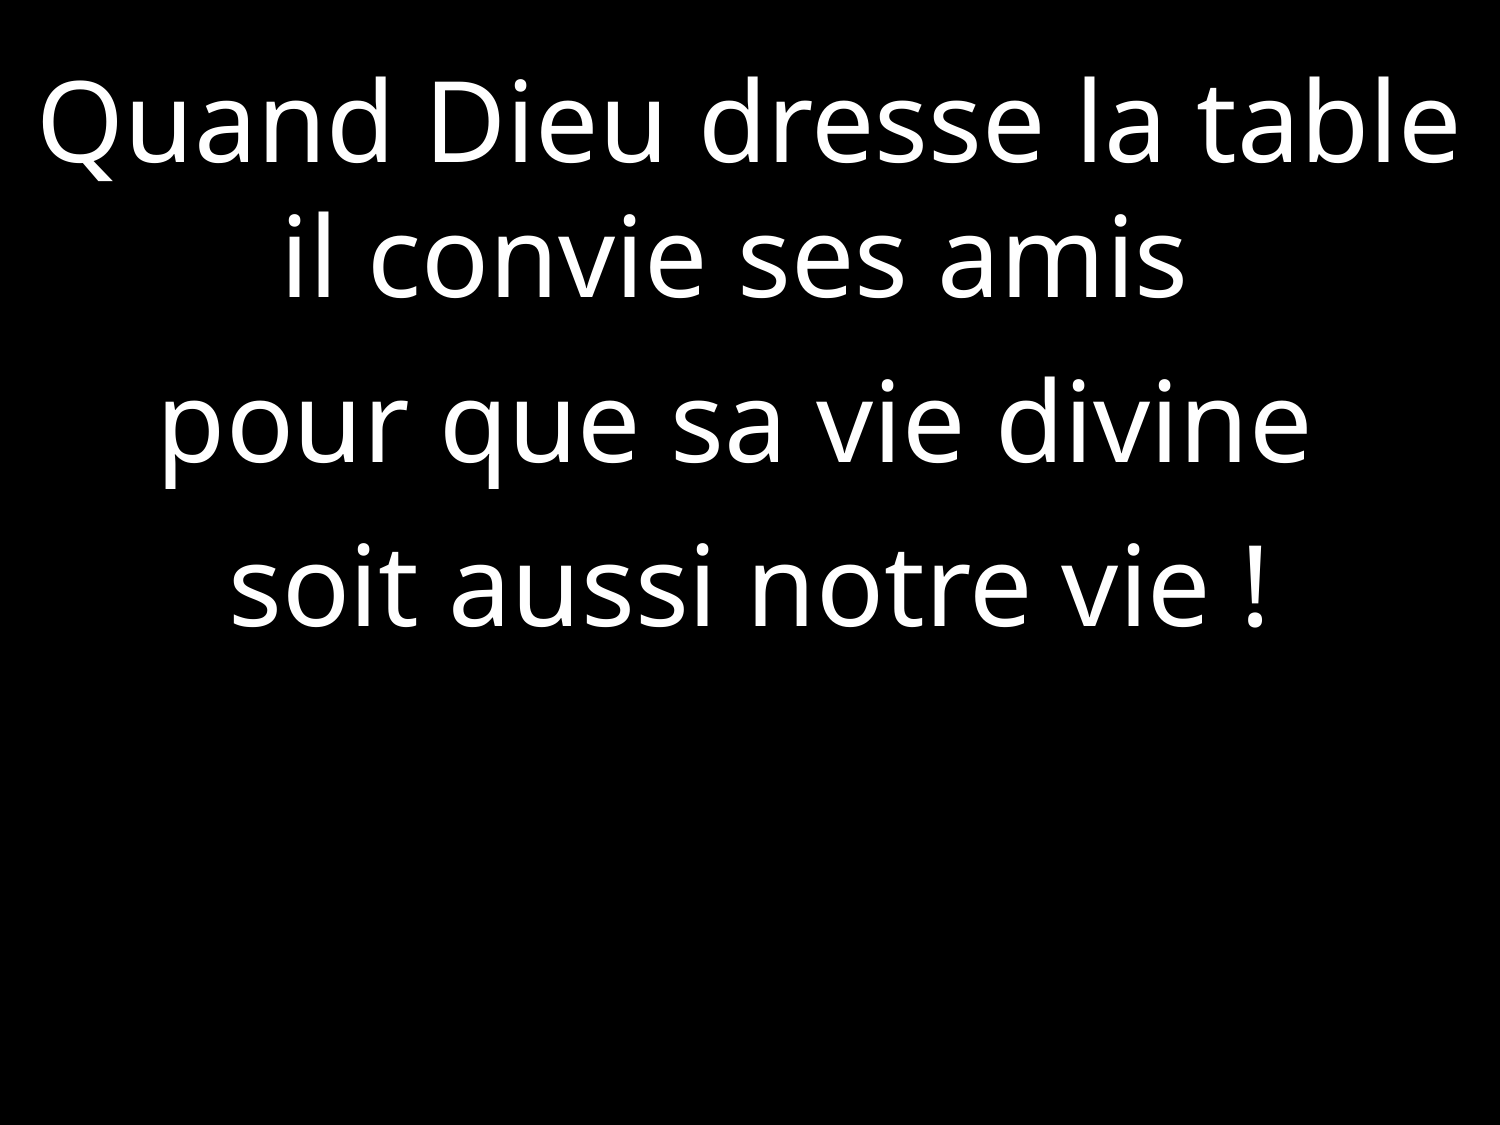

Quand Dieu dresse la table il convie ses amis
pour que sa vie divine
soit aussi notre vie !
#